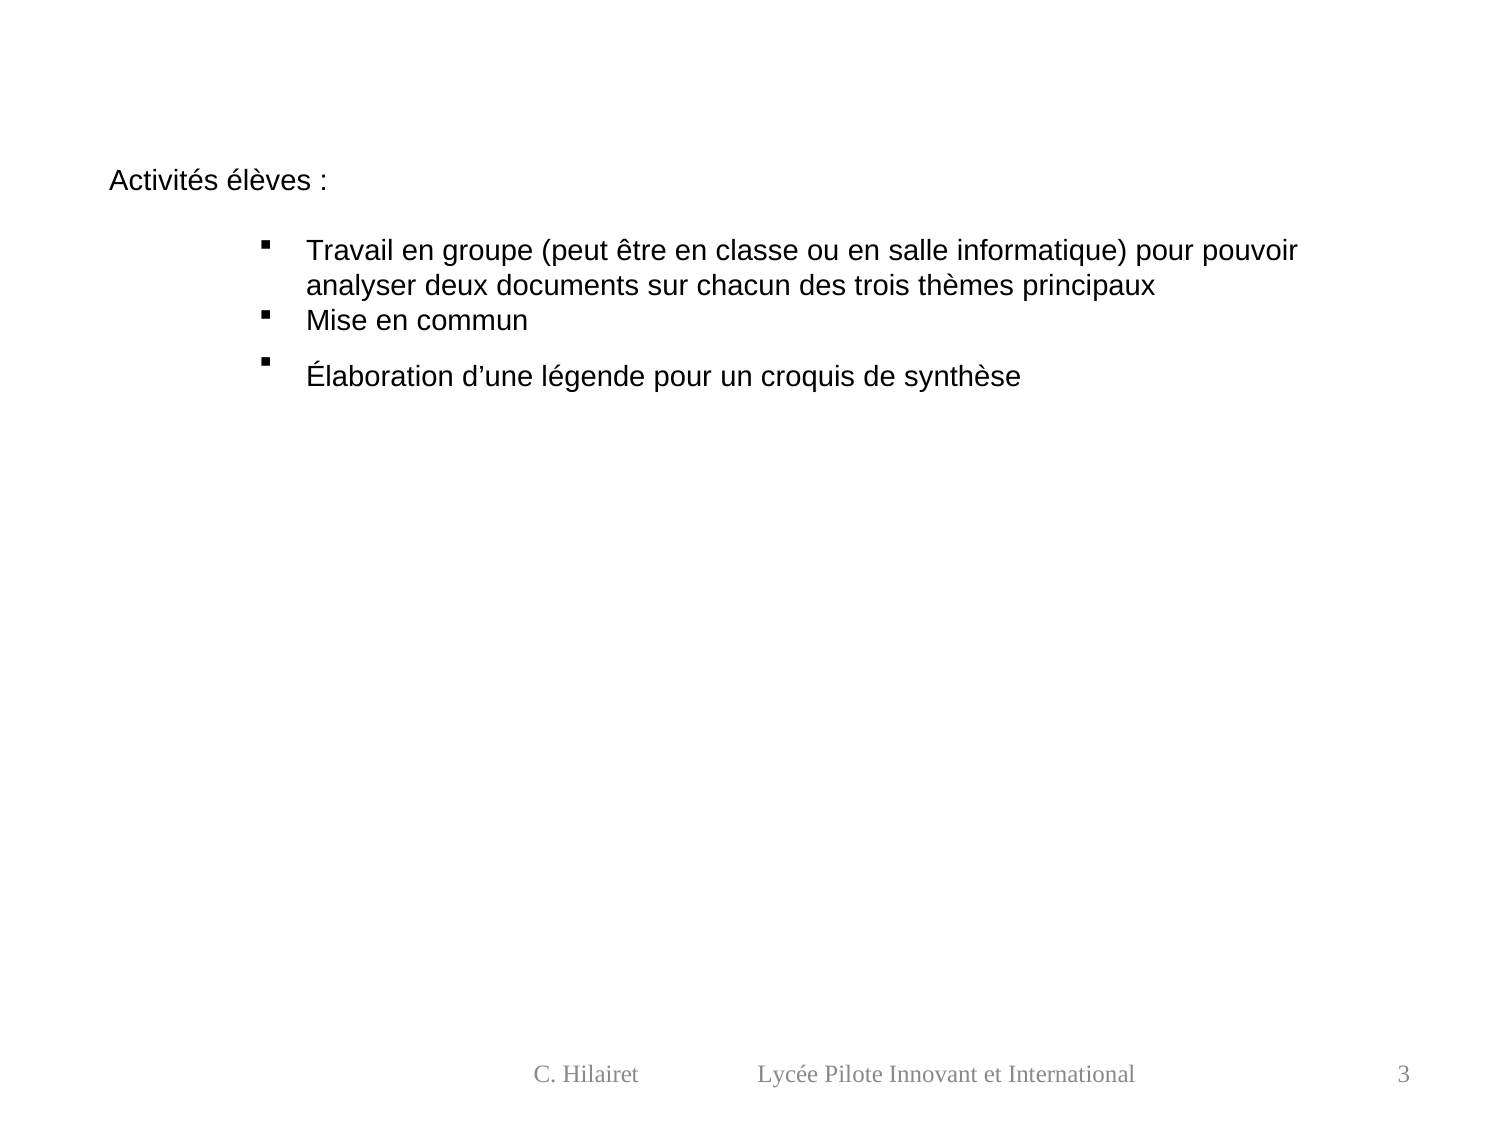

Activités élèves :
Travail en groupe (peut être en classe ou en salle informatique) pour pouvoir analyser deux documents sur chacun des trois thèmes principaux
Mise en commun
Élaboration d’une légende pour un croquis de synthèse
C. Hilairet Lycée Pilote Innovant et International